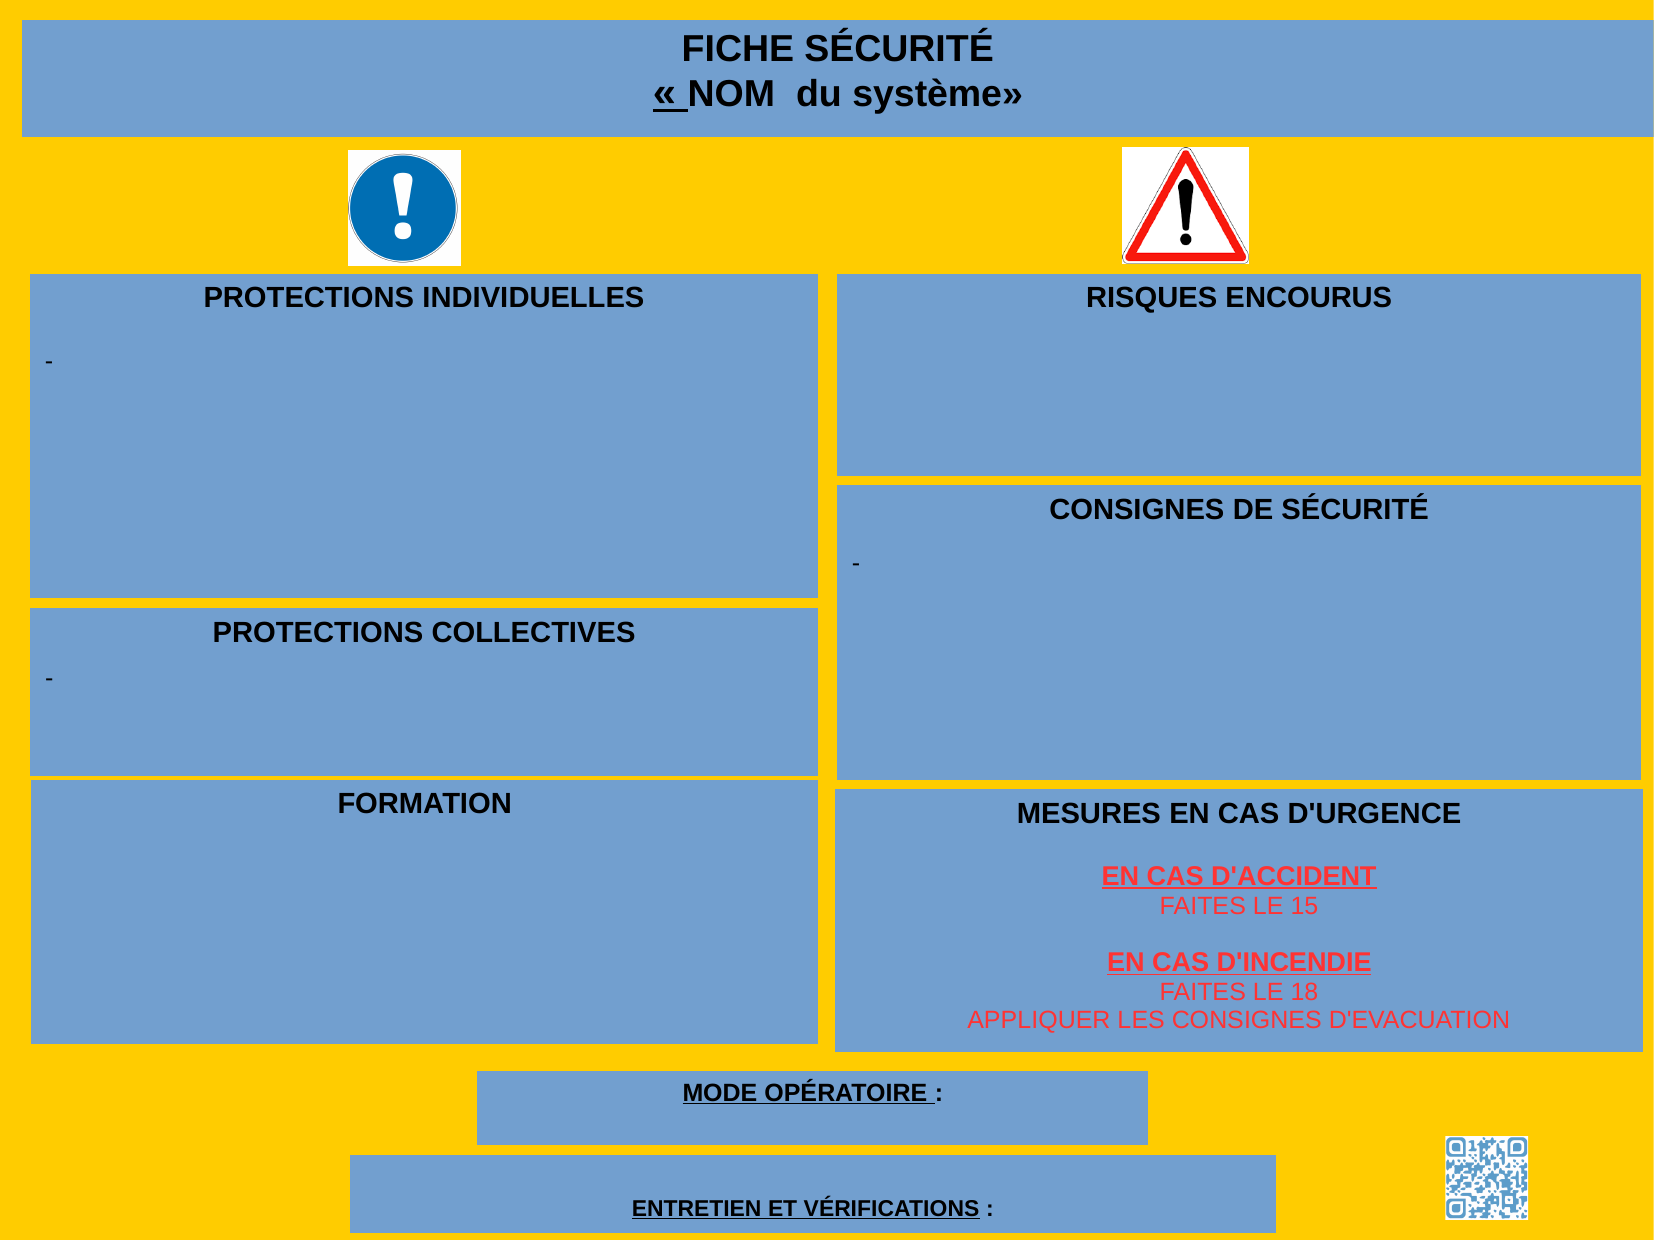

| FICHE SÉCURITÉ « NOM  du système» |
| --- |
| PROTECTIONS INDIVIDUELLES |
| --- |
| - |
| RISQUES ENCOURUS |
| --- |
| |
| CONSIGNES DE SÉCURITÉ |
| --- |
| - |
| PROTECTIONS COLLECTIVES |
| --- |
| - |
| FORMATION |
| --- |
| |
| MESURES EN CAS D'URGENCE |
| --- |
| EN CAS D'ACCIDENT FAITES LE 15 EN CAS D'INCENDIE FAITES LE 18 APPLIQUER LES CONSIGNES D'EVACUATION |
| MODE OPÉRATOIRE : |
| --- |
| ENTRETIEN ET VÉRIFICATIONS : |
| --- |